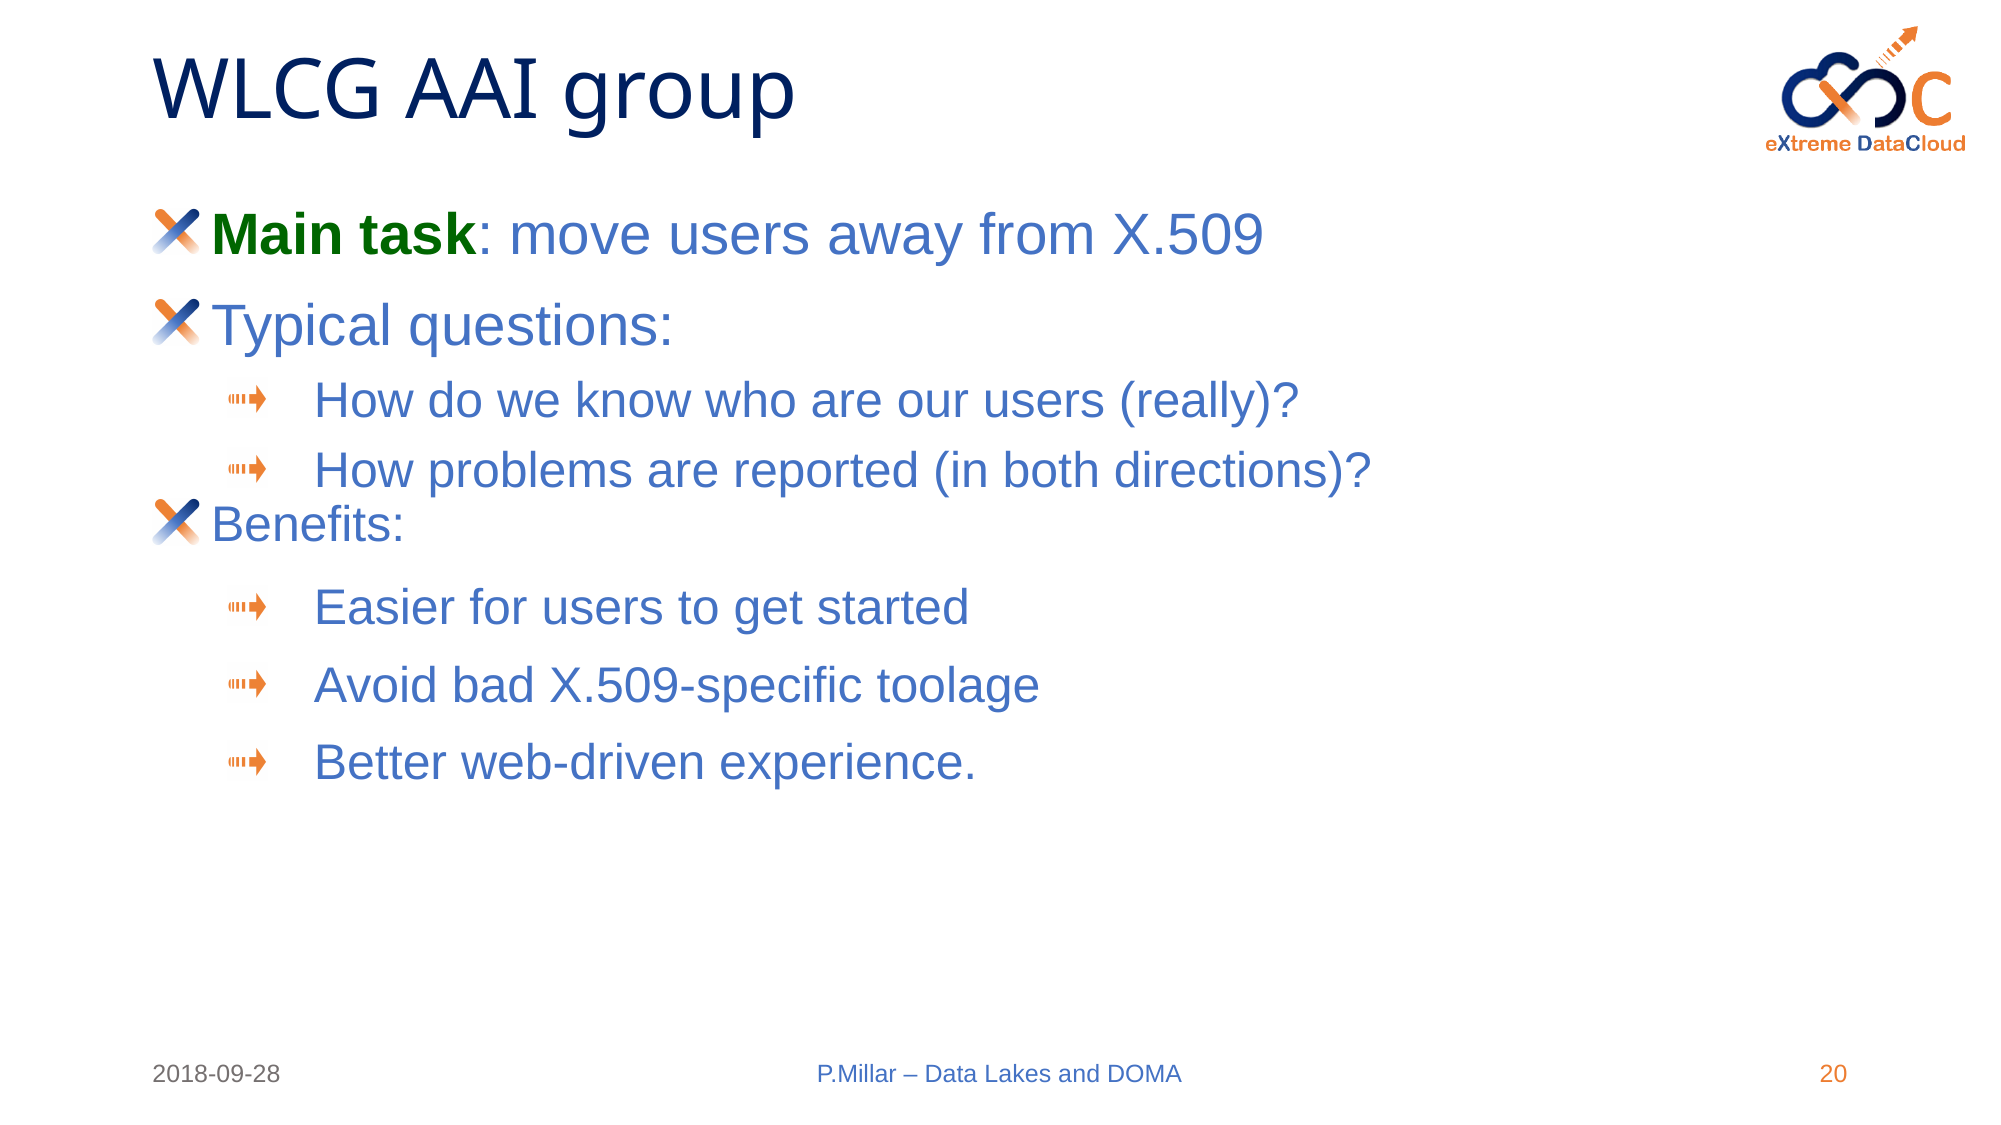

# WLCG AAI group
Main task: move users away from X.509
Typical questions:
How do we know who are our users (really)?
How problems are reported (in both directions)?
Benefits:
Easier for users to get started
Avoid bad X.509-specific toolage
Better web-driven experience.
2018-09-28
P.Millar – Data Lakes and DOMA